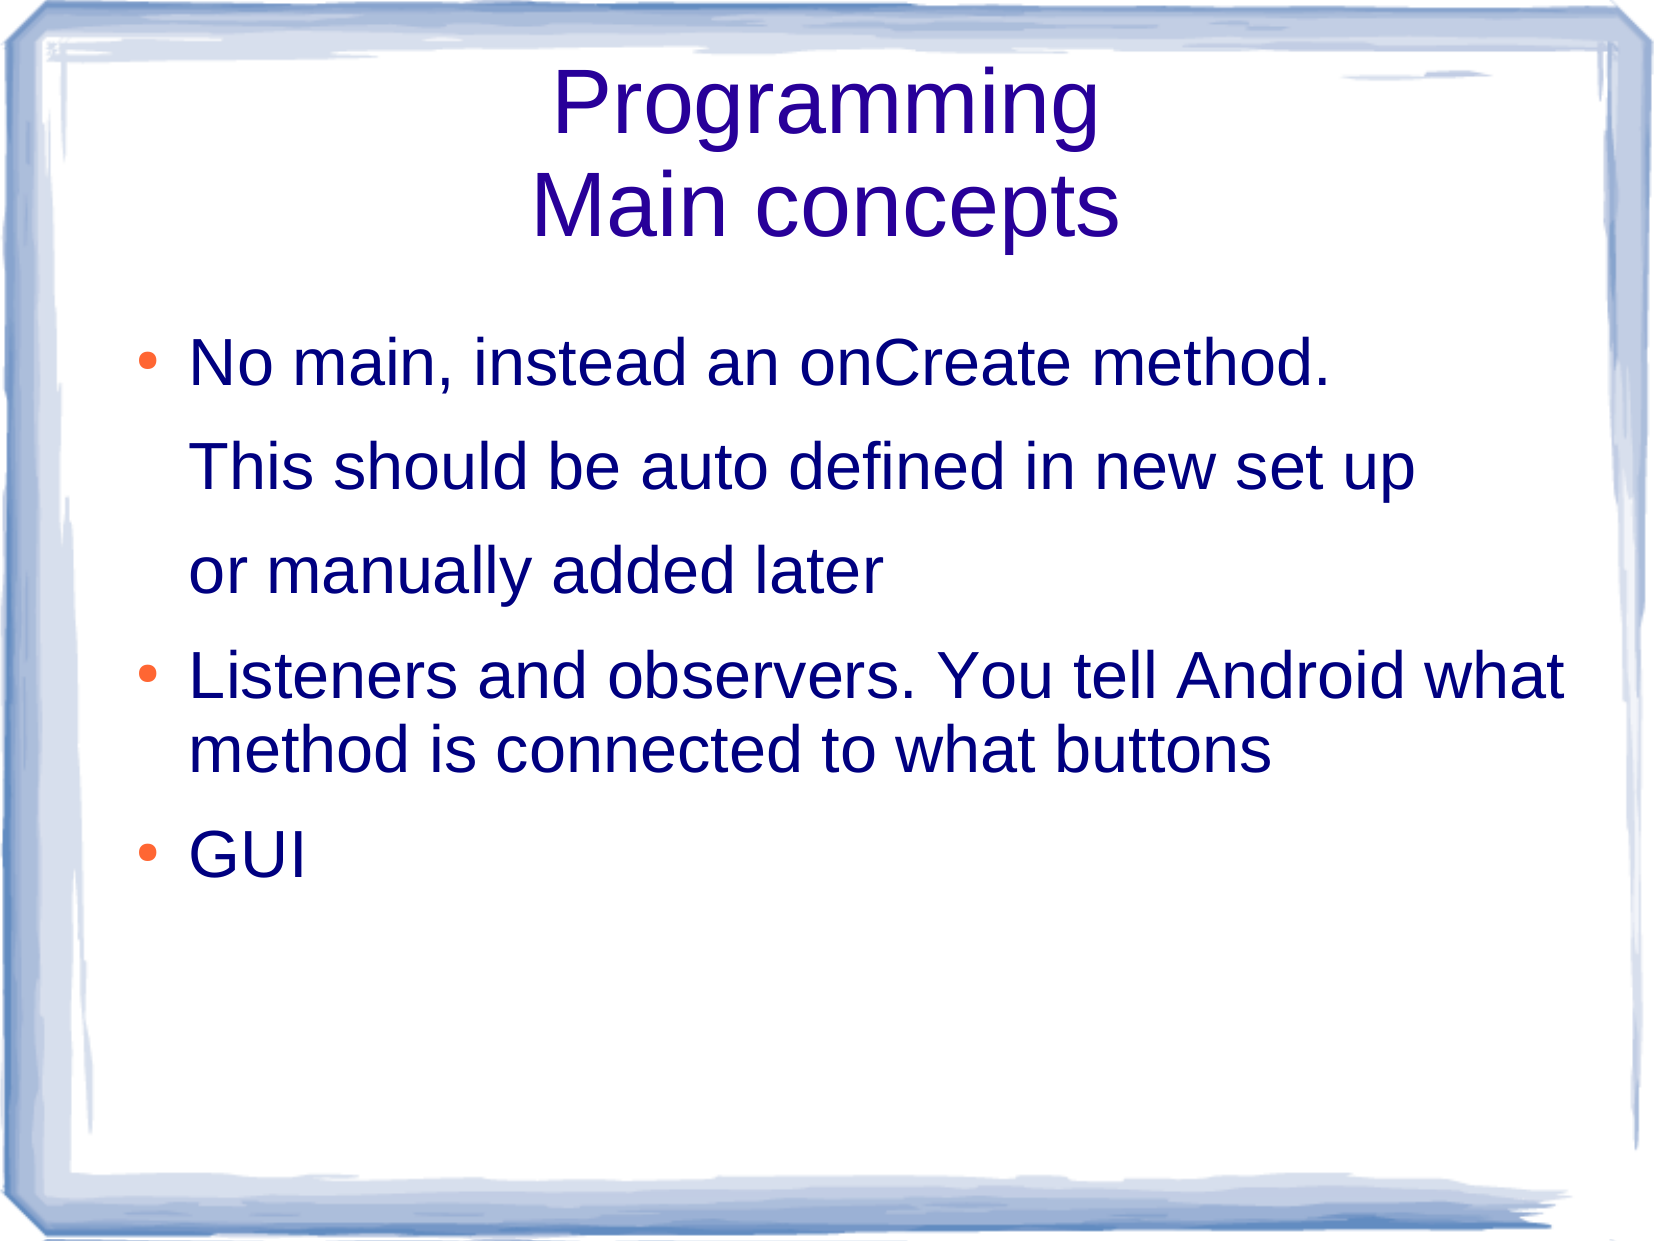

# Programming Main concepts
No main, instead an onCreate method.
This should be auto defined in new set up
or manually added later
Listeners and observers. You tell Android what method is connected to what buttons
GUI